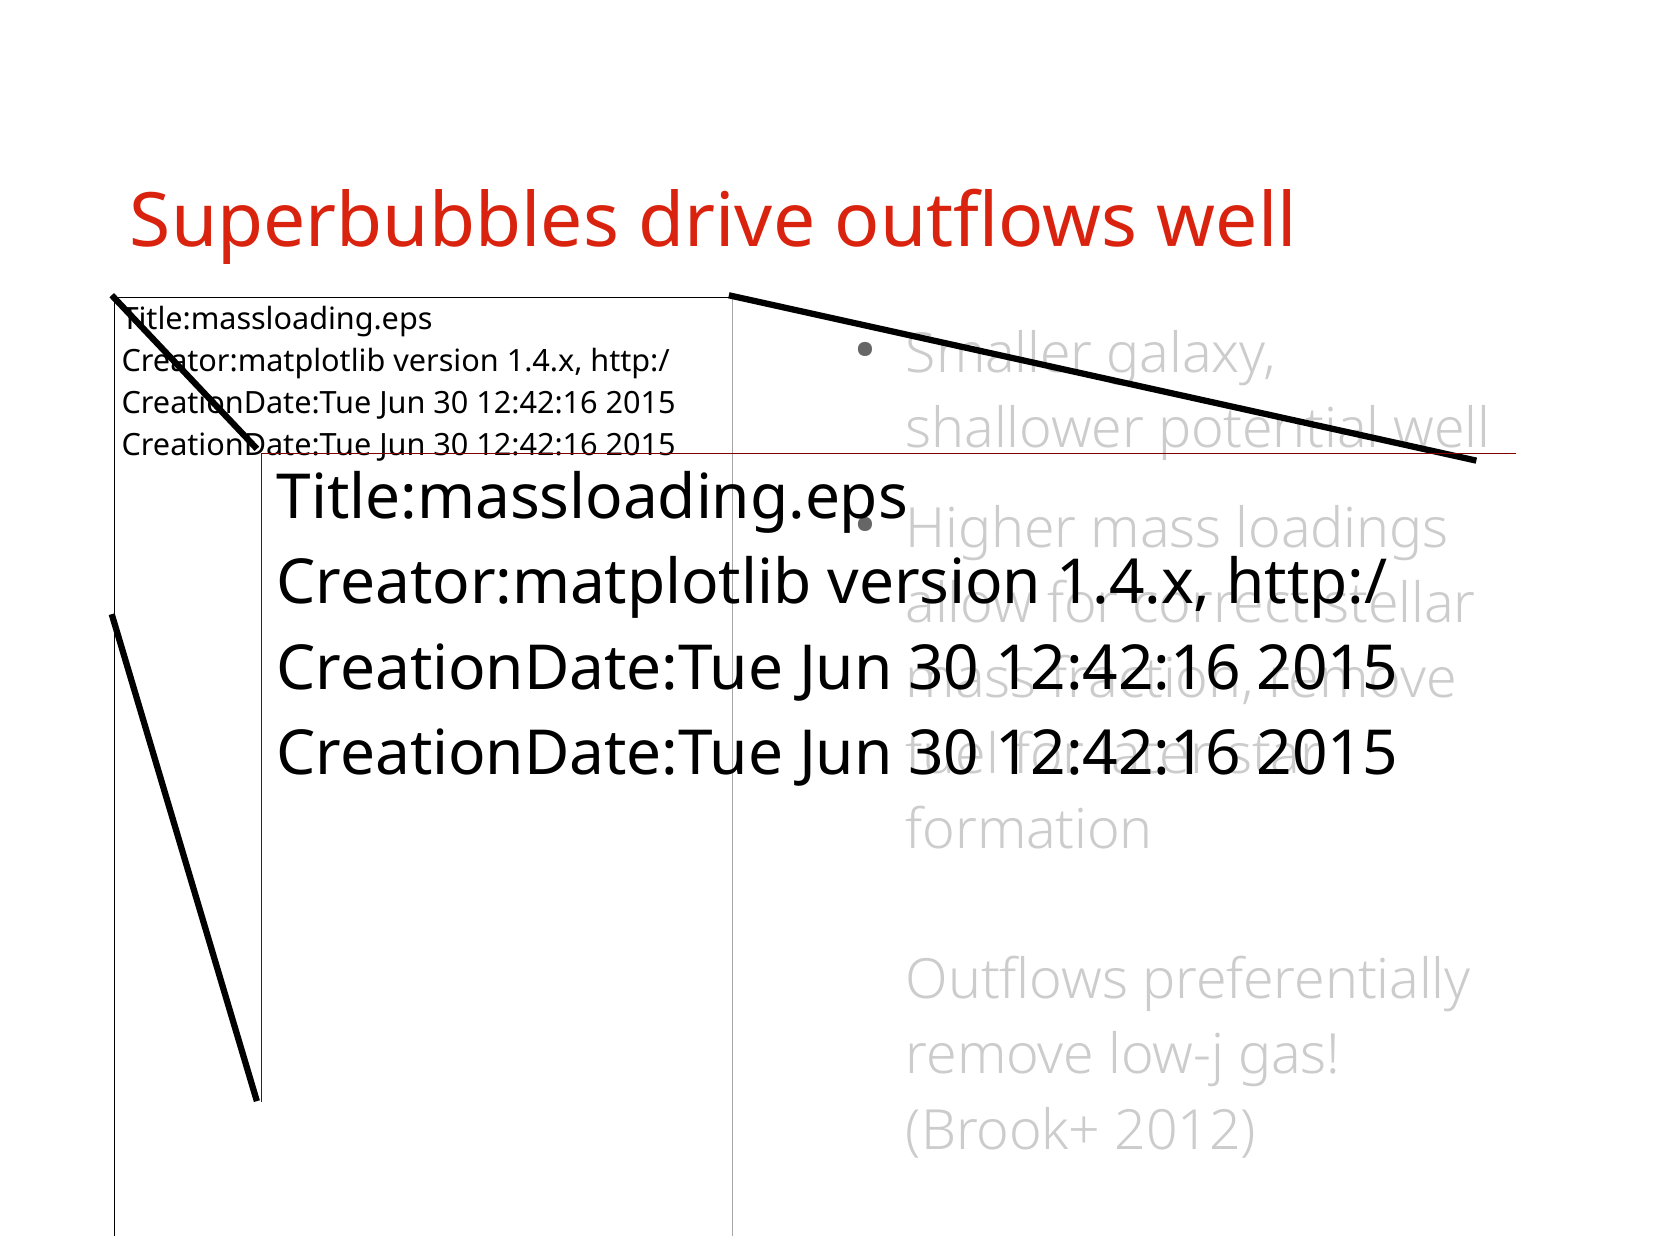

# Superbubbles drive outflows well
Smaller galaxy, shallower potential well
Higher mass loadings allow for correct stellar mass fraction, remove fuel for later star formation
Outflows preferentially remove low-j gas! (Brook+ 2012)